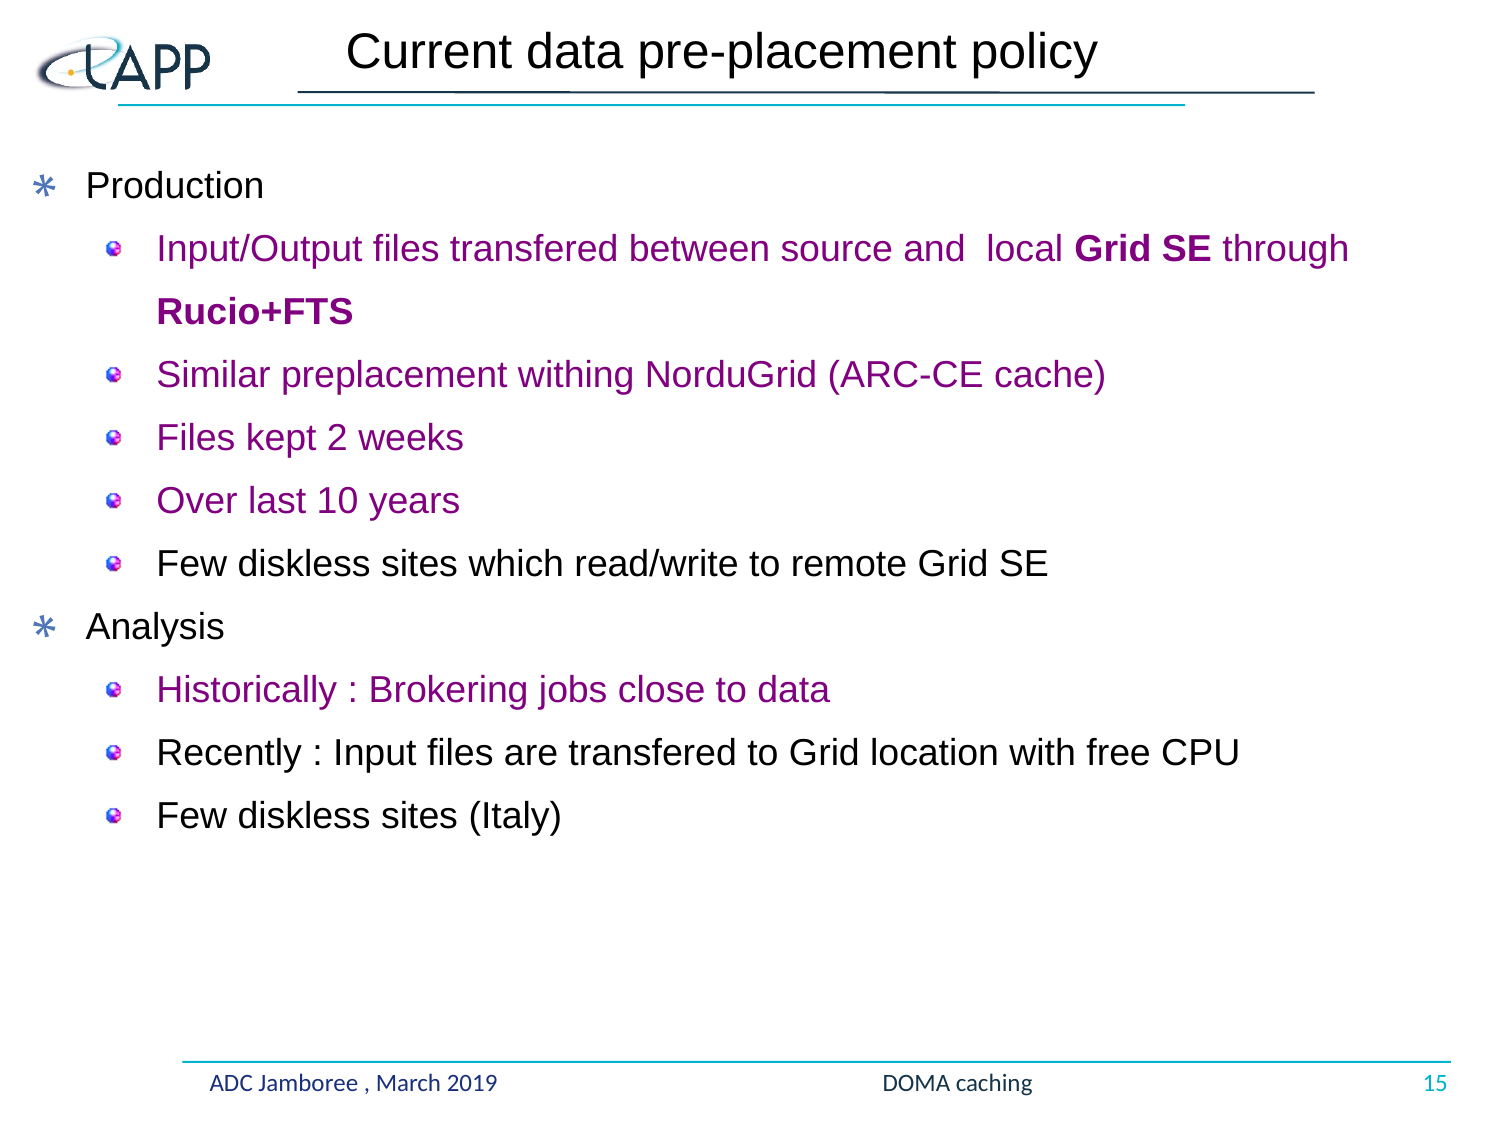

# Current data pre-placement policy
Production
Input/Output files transfered between source and local Grid SE through Rucio+FTS
Similar preplacement withing NorduGrid (ARC-CE cache)
Files kept 2 weeks
Over last 10 years
Few diskless sites which read/write to remote Grid SE
Analysis
Historically : Brokering jobs close to data
Recently : Input files are transfered to Grid location with free CPU
Few diskless sites (Italy)
ADC Jamboree , March 2019
DOMA caching